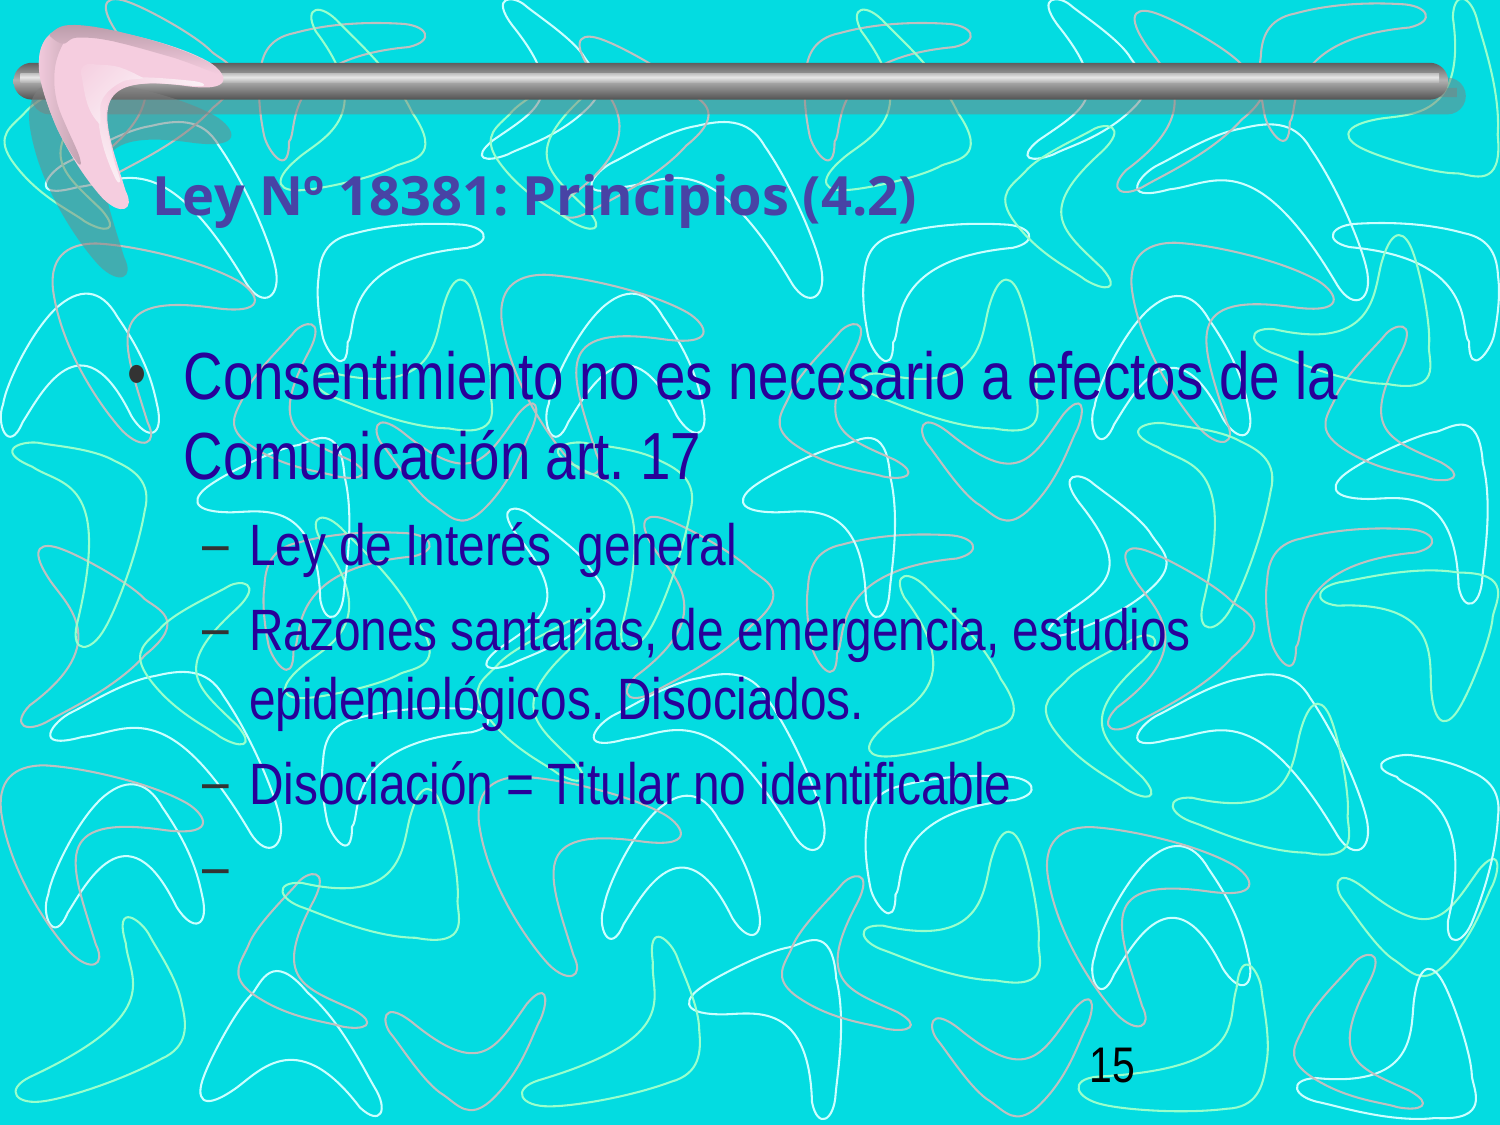

# Ley Nº 18381: Principios (4.2)
Consentimiento no es necesario a efectos de la Comunicación art. 17
Ley de Interés general
Razones santarias, de emergencia, estudios epidemiológicos. Disociados.
Disociación = Titular no identificable
15